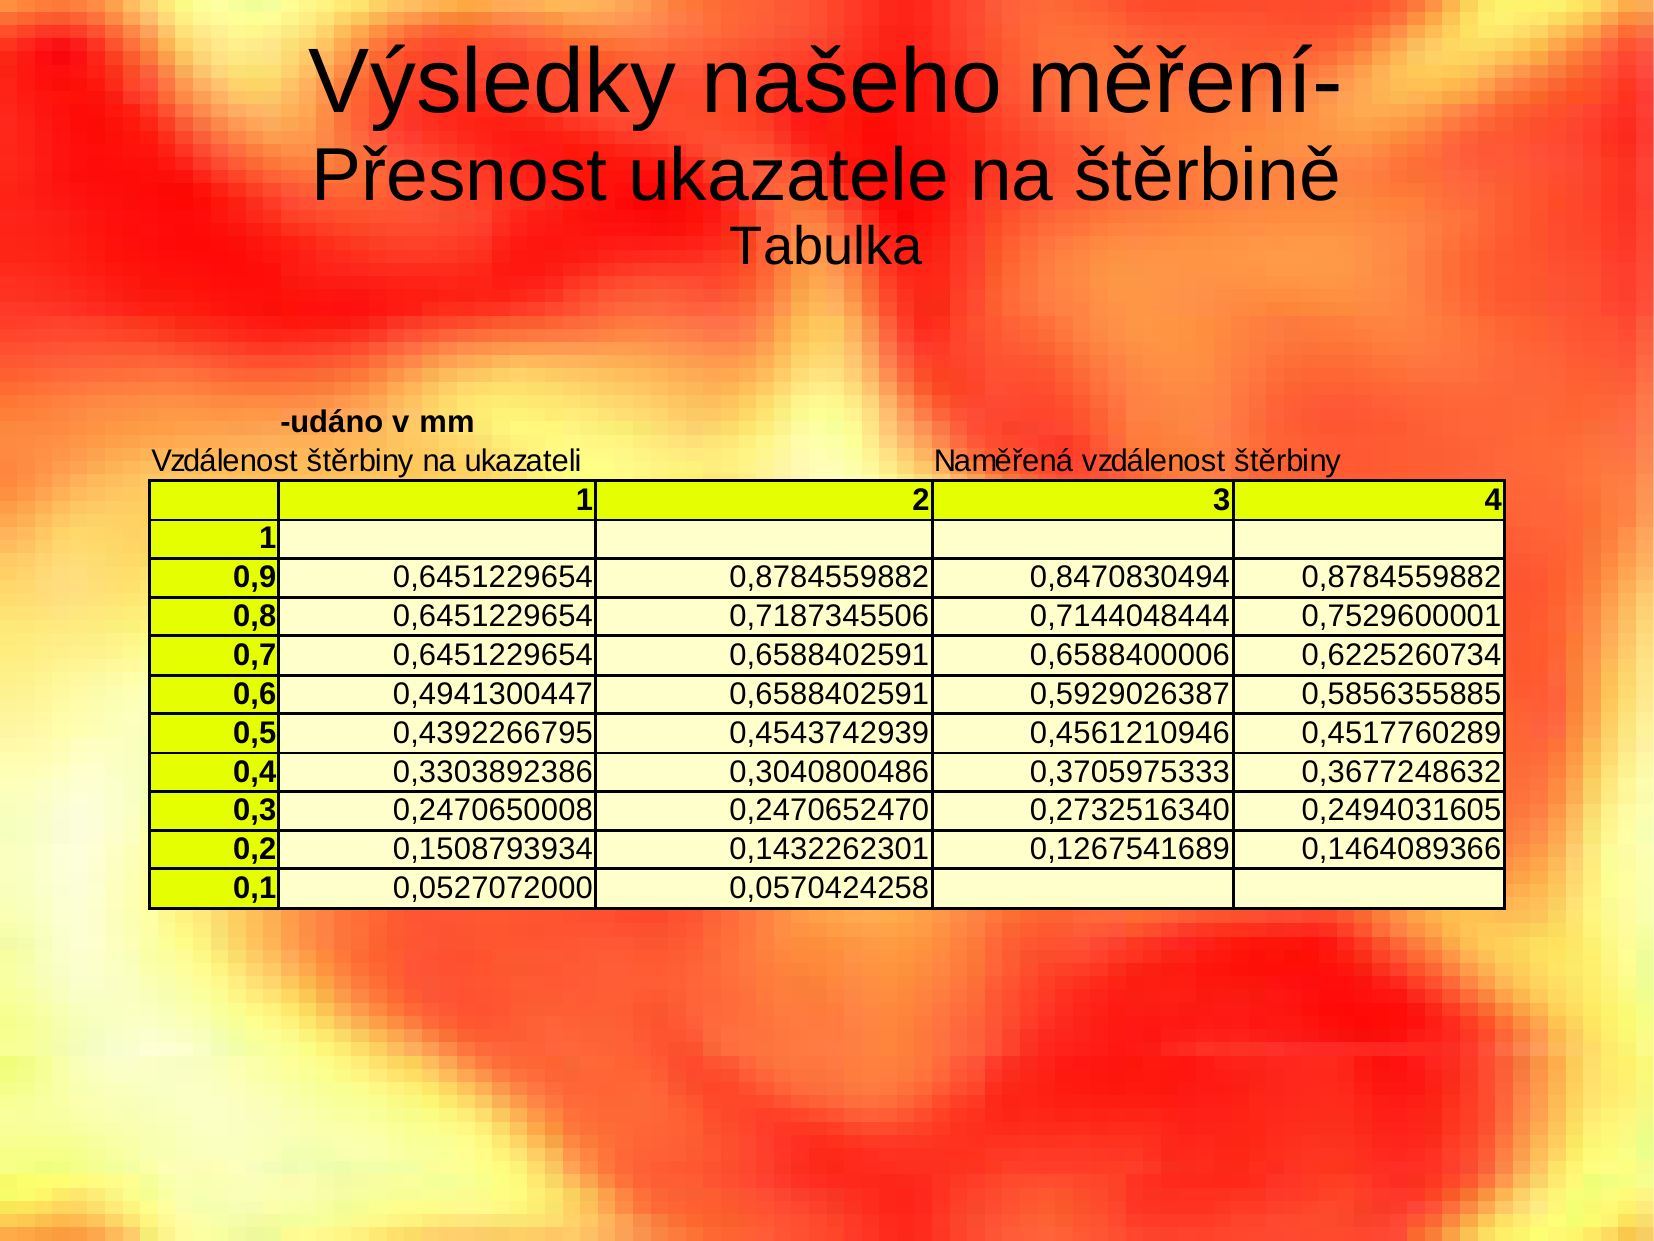

# Výsledky našeho měření- Přesnost ukazatele na štěrbině Tabulka